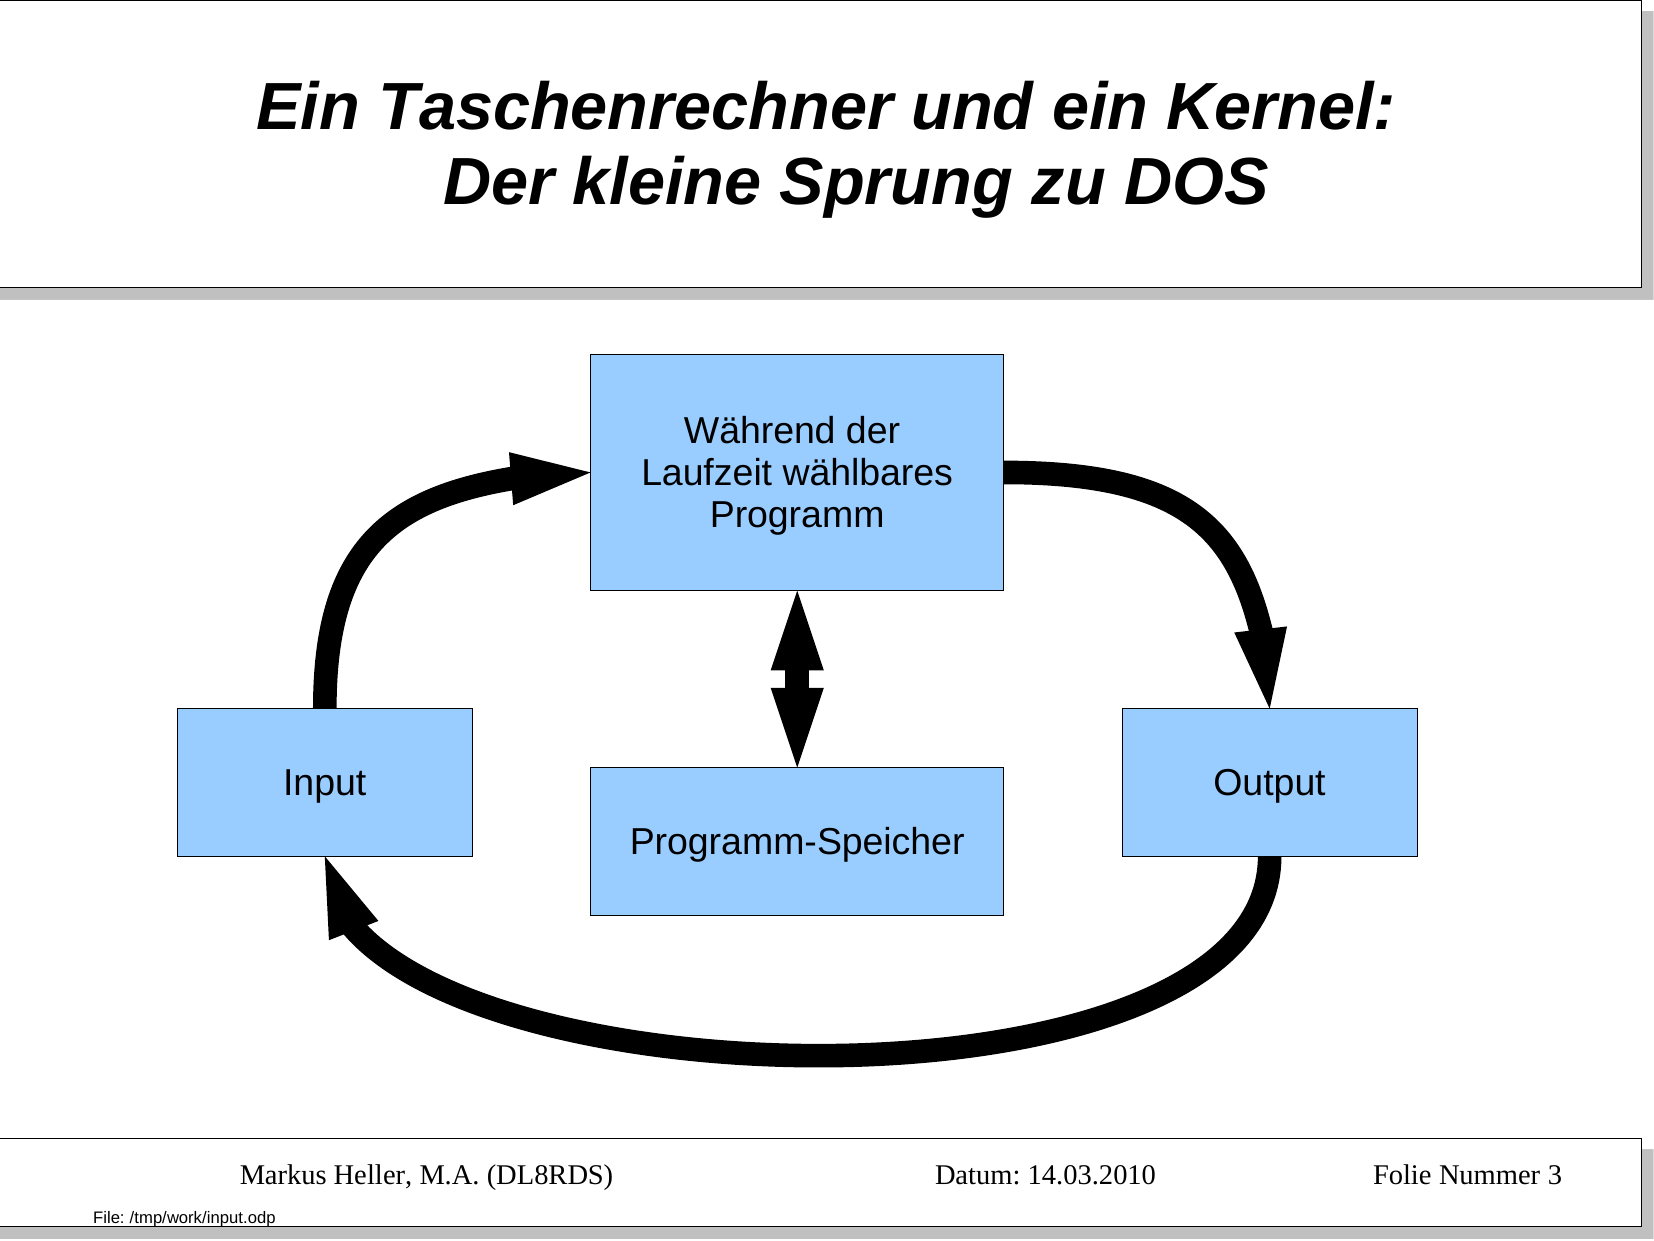

# Ein Taschenrechner und ein Kernel: Der kleine Sprung zu DOS
Während der
Laufzeit wählbares
Programm
Input
Output
Programm-Speicher